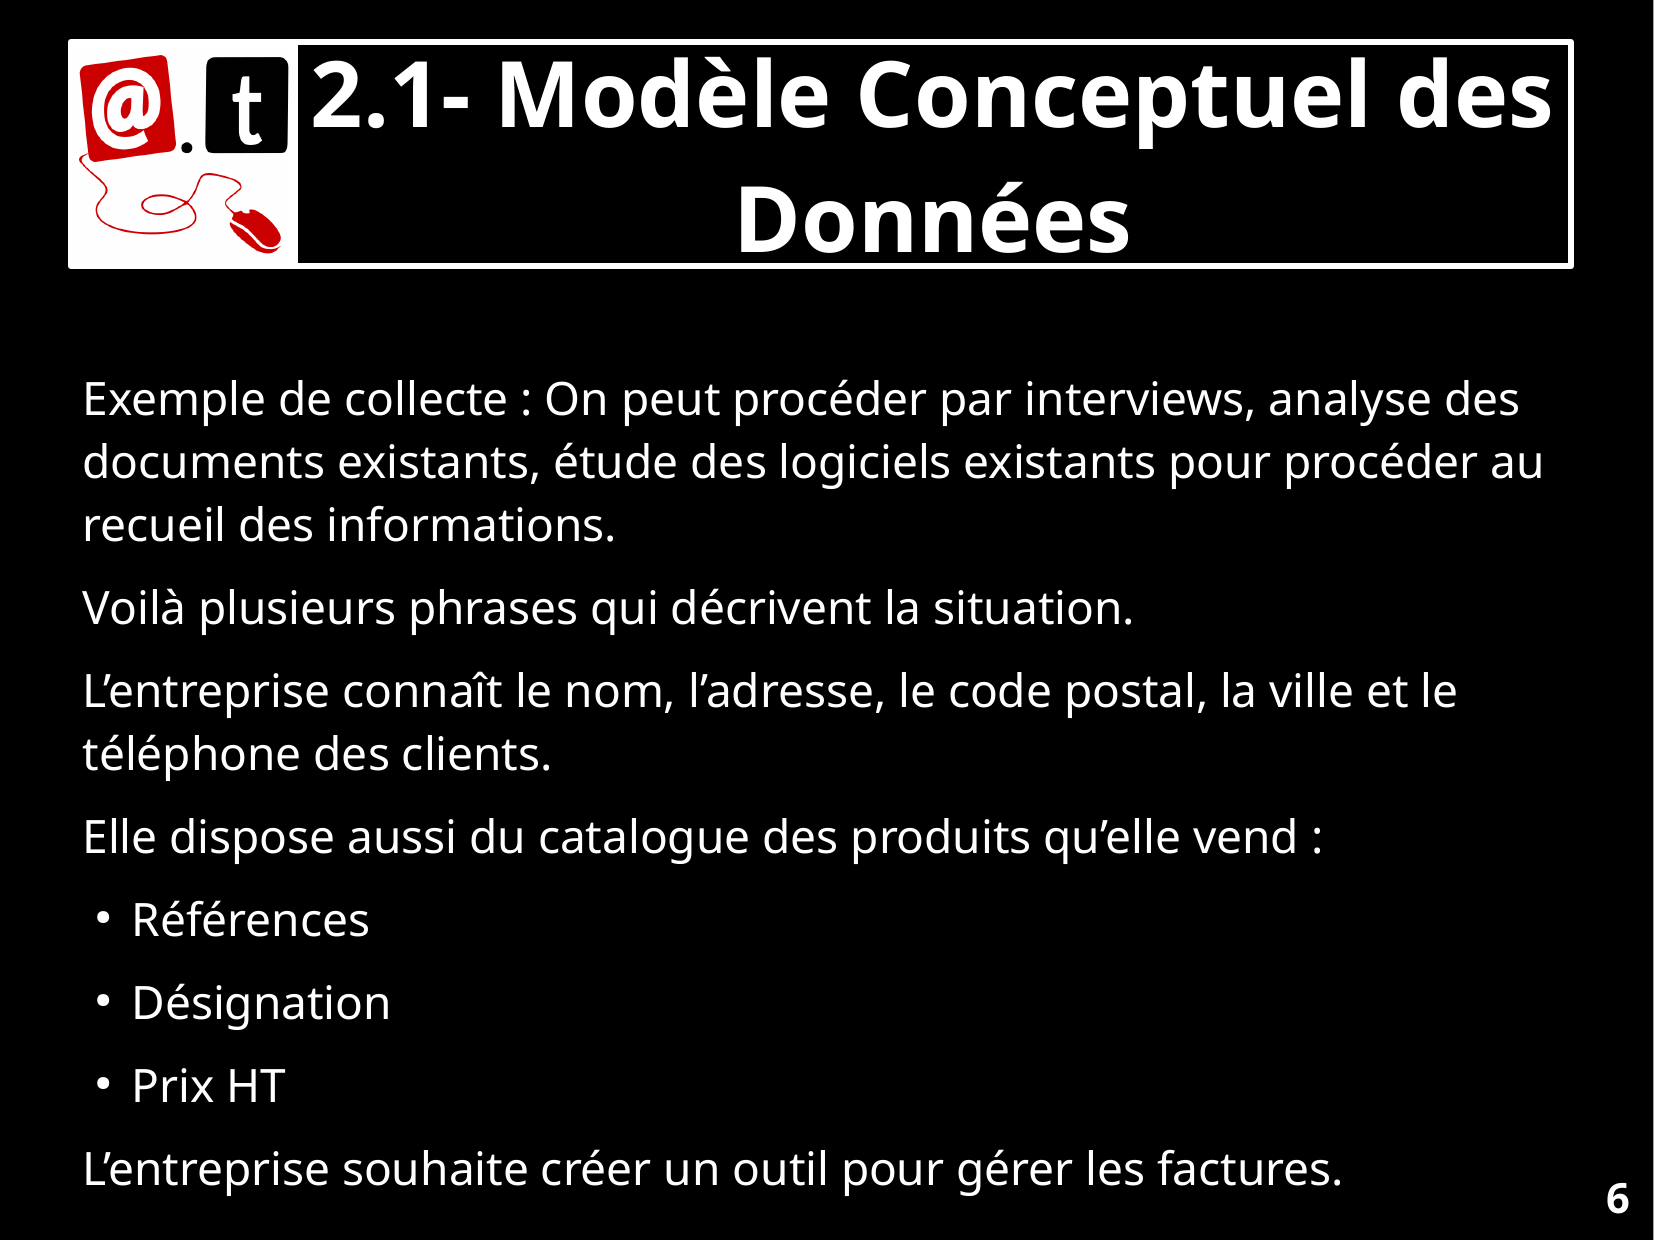

# 2.1- Modèle Conceptuel des Données
Exemple de collecte : On peut procéder par interviews, analyse des documents existants, étude des logiciels existants pour procéder au recueil des informations.
Voilà plusieurs phrases qui décrivent la situation.
L’entreprise connaît le nom, l’adresse, le code postal, la ville et le téléphone des clients.
Elle dispose aussi du catalogue des produits qu’elle vend :
Références
Désignation
Prix HT
L’entreprise souhaite créer un outil pour gérer les factures.
6